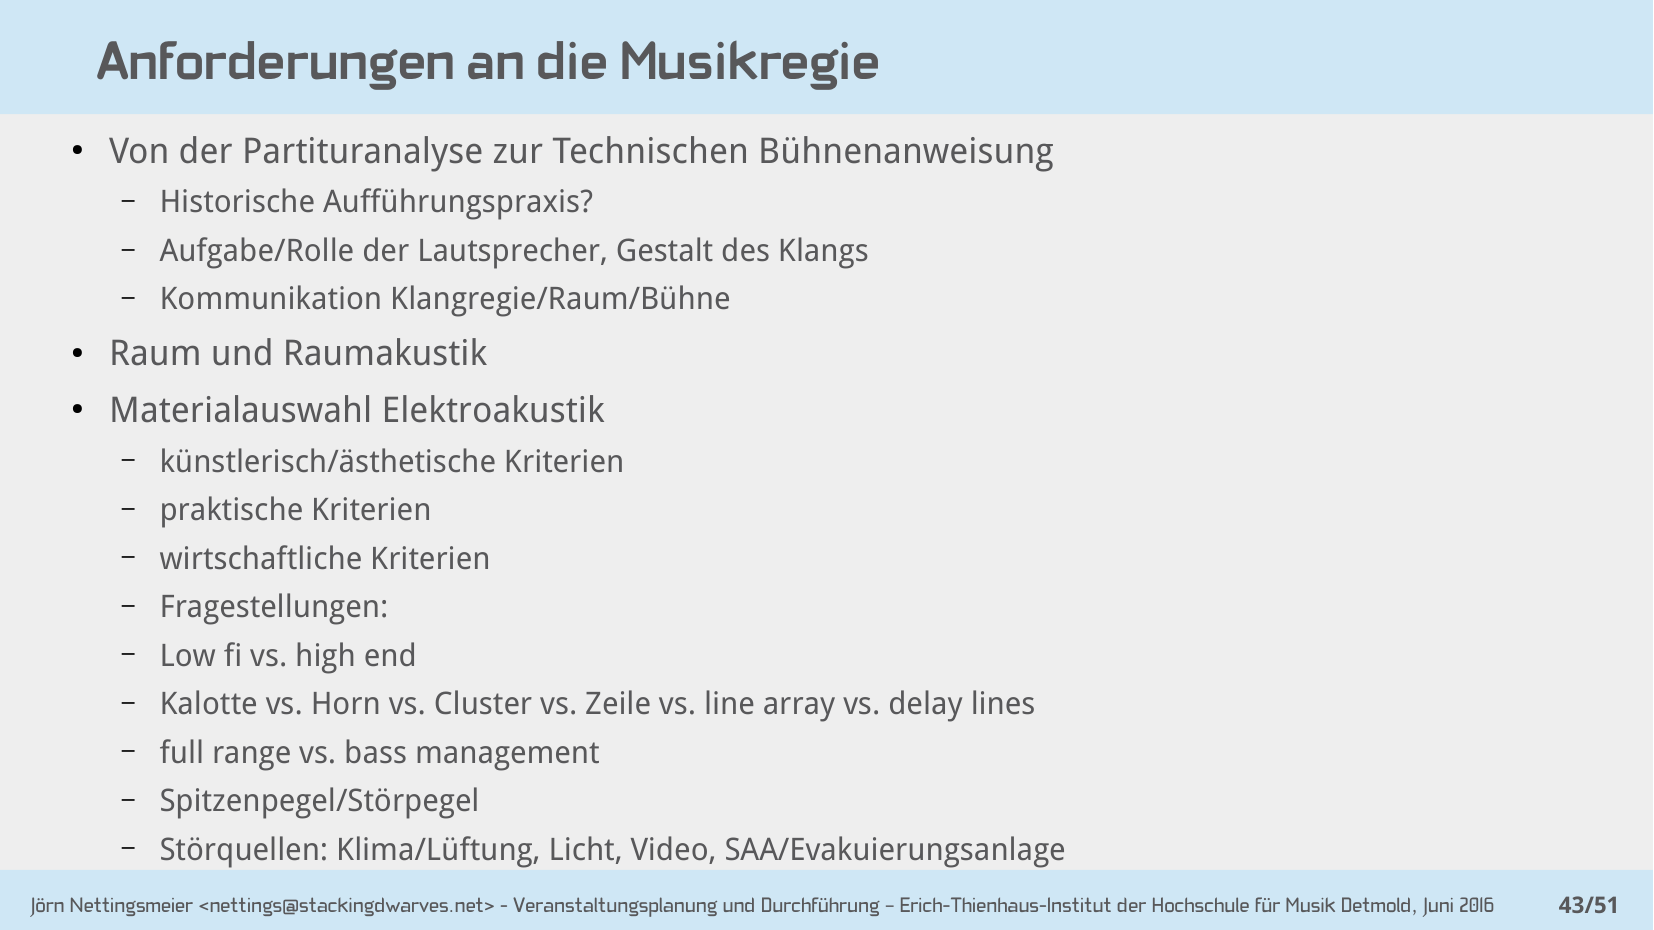

# Anforderungen an die Musikregie
Von der Partituranalyse zur Technischen Bühnenanweisung
Historische Aufführungspraxis?
Aufgabe/Rolle der Lautsprecher, Gestalt des Klangs
Kommunikation Klangregie/Raum/Bühne
Raum und Raumakustik
Materialauswahl Elektroakustik
künstlerisch/ästhetische Kriterien
praktische Kriterien
wirtschaftliche Kriterien
Fragestellungen:
Low fi vs. high end
Kalotte vs. Horn vs. Cluster vs. Zeile vs. line array vs. delay lines
full range vs. bass management
Spitzenpegel/Störpegel
Störquellen: Klima/Lüftung, Licht, Video, SAA/Evakuierungsanlage